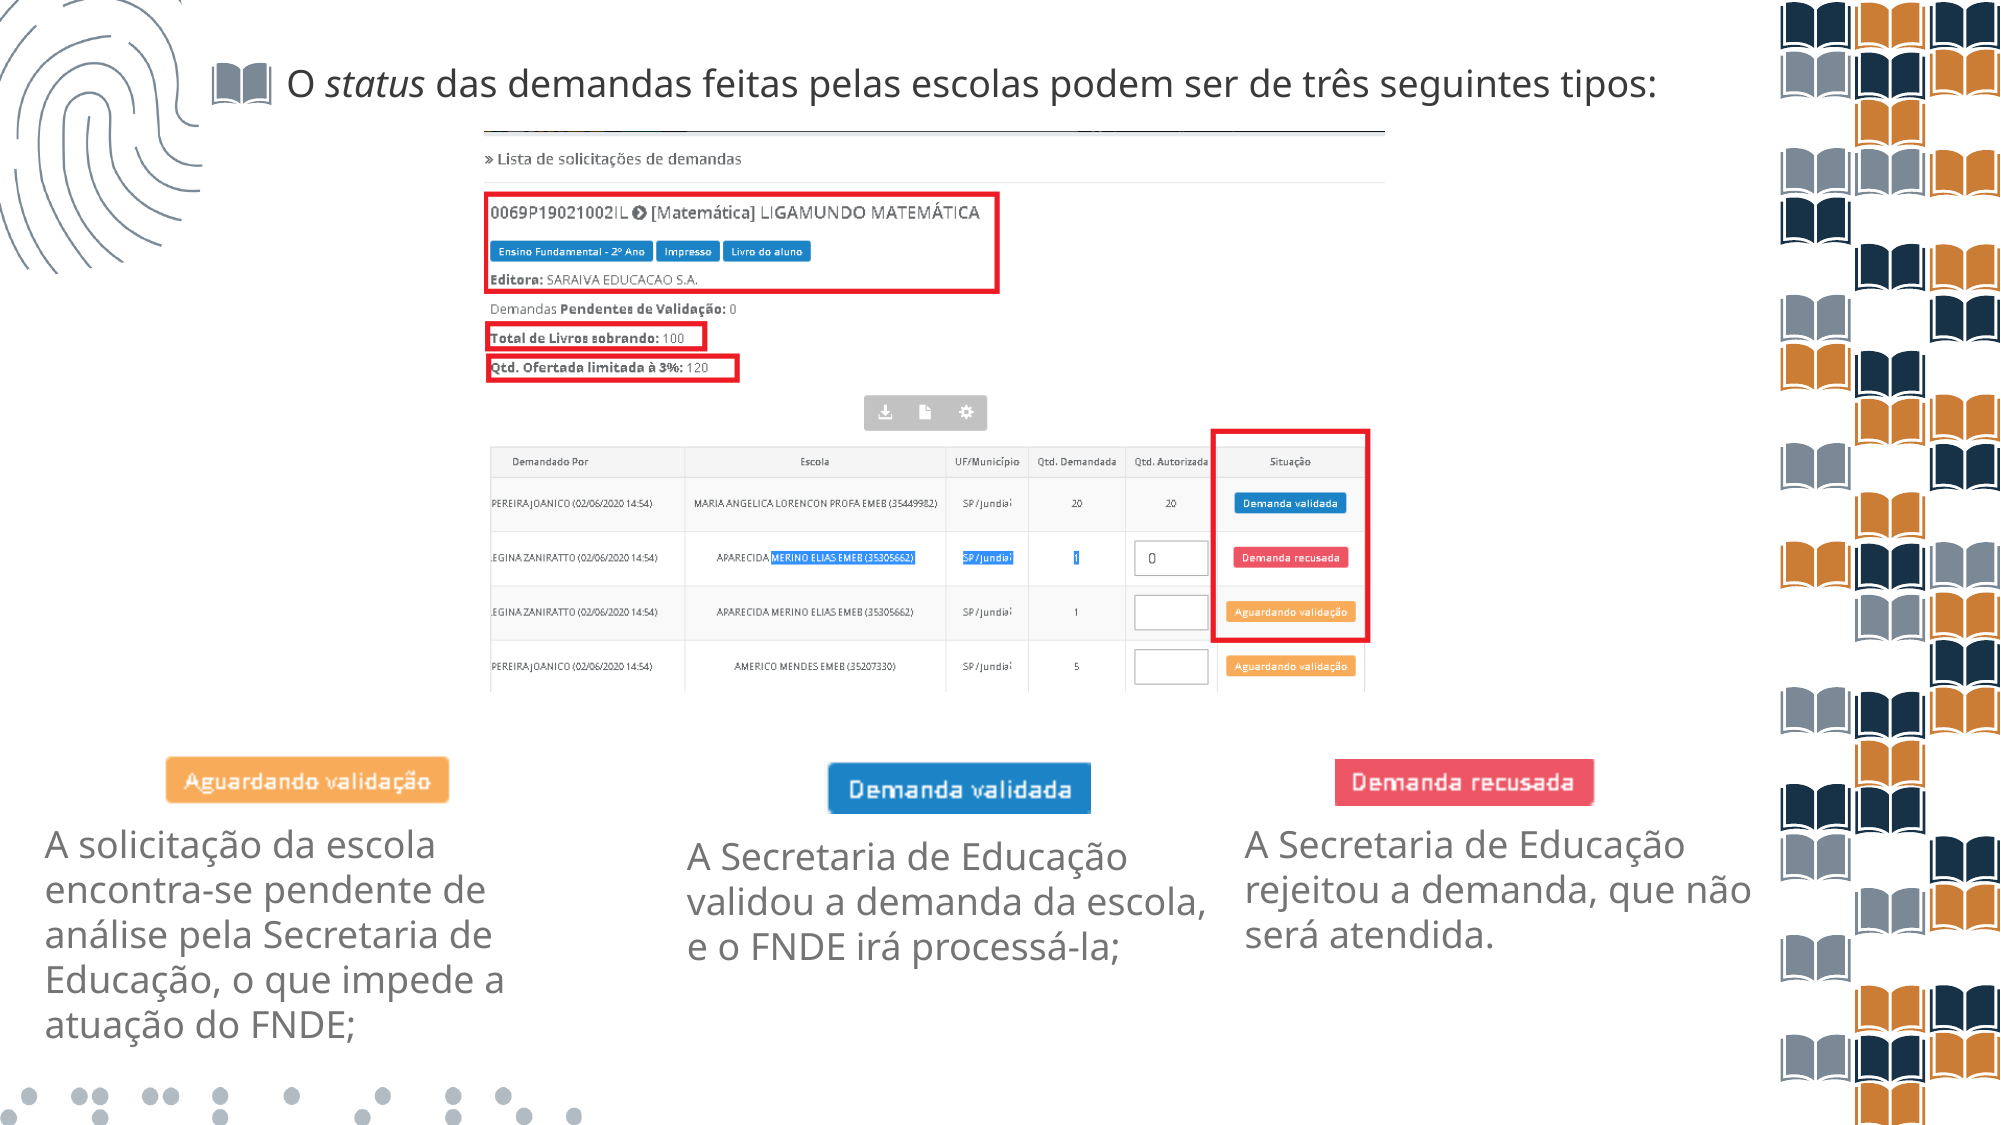

O status das demandas feitas pelas escolas podem ser de três seguintes tipos:
A solicitação da escola encontra-se pendente de análise pela Secretaria de Educação, o que impede a atuação do FNDE;
A Secretaria de Educação rejeitou a demanda, que não será atendida.
A Secretaria de Educação validou a demanda da escola, e o FNDE irá processá-la;